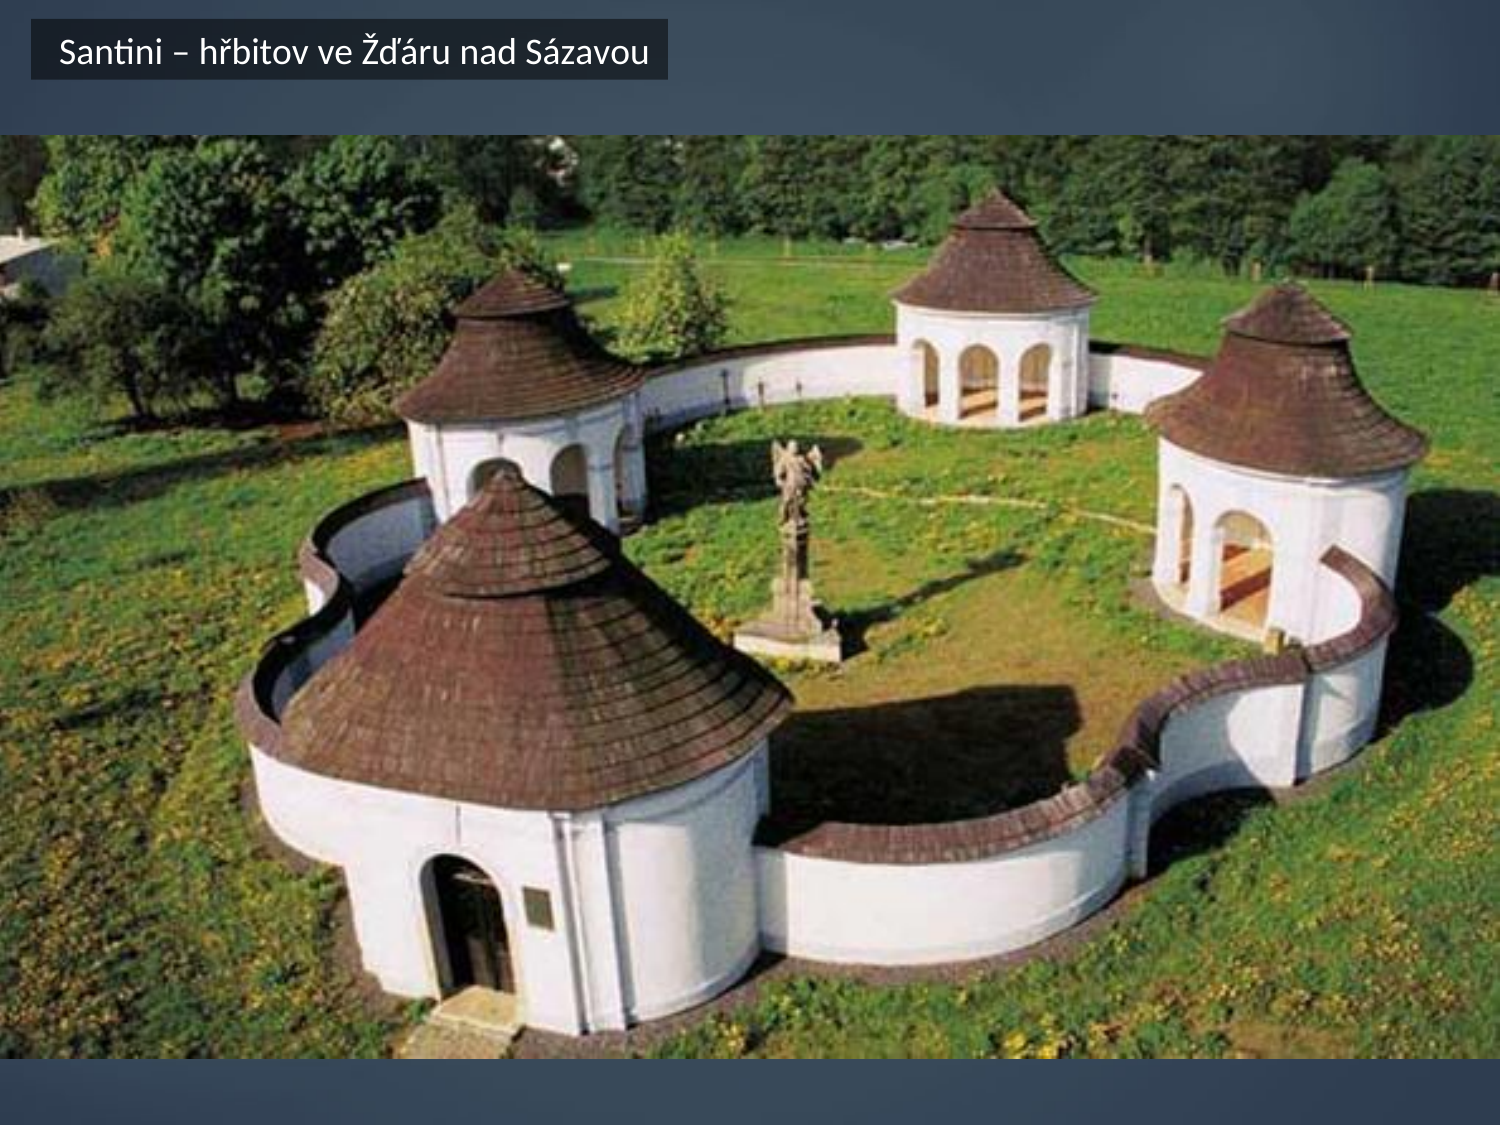

Santini – hřbitov ve Žďáru nad Sázavou